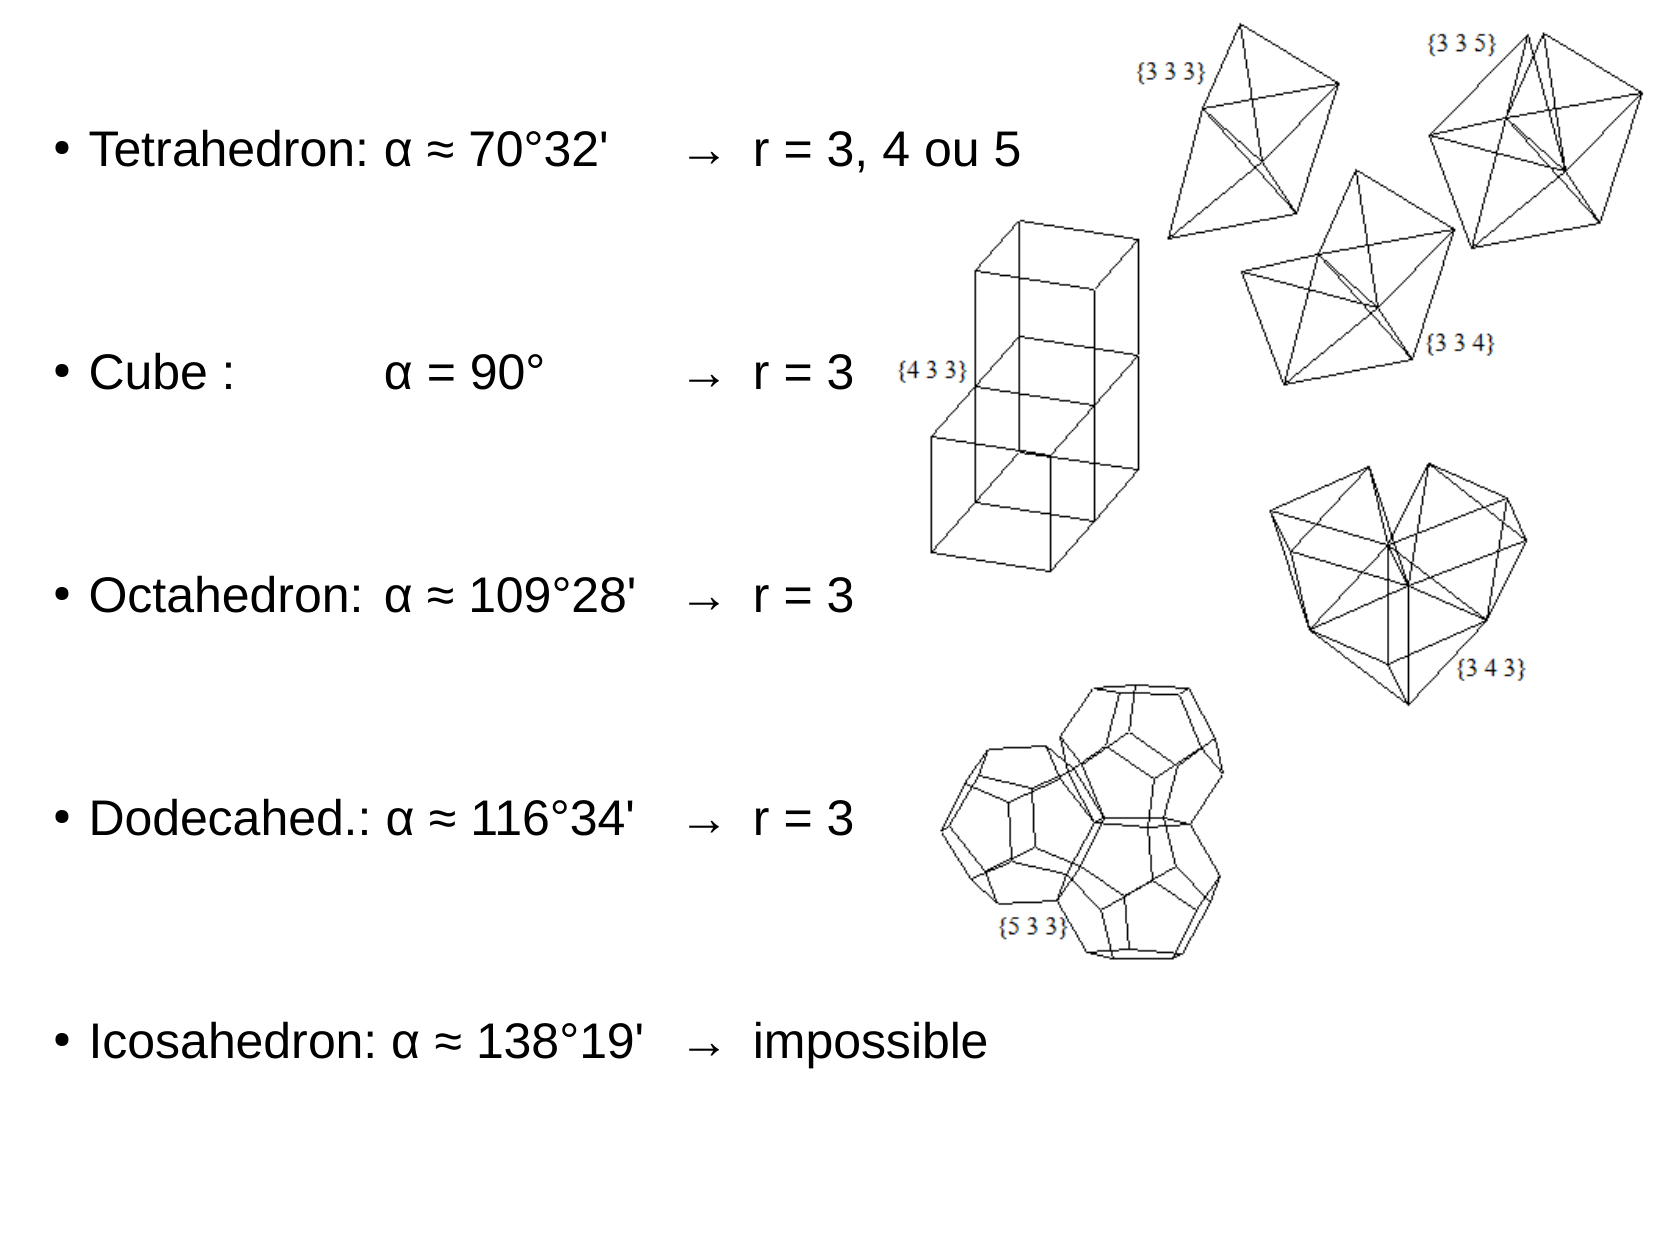

# Tetrahedron: 	α ≈ 70°32'	→	r = 3, 4 ou 5
Cube :	 		α = 90°		→	r = 3
Octahedron: 	α ≈ 109°28'	→	r = 3
Dodecahed.: α ≈ 116°34'	→	r = 3
Icosahedron: α ≈ 138°19'	→	impossible